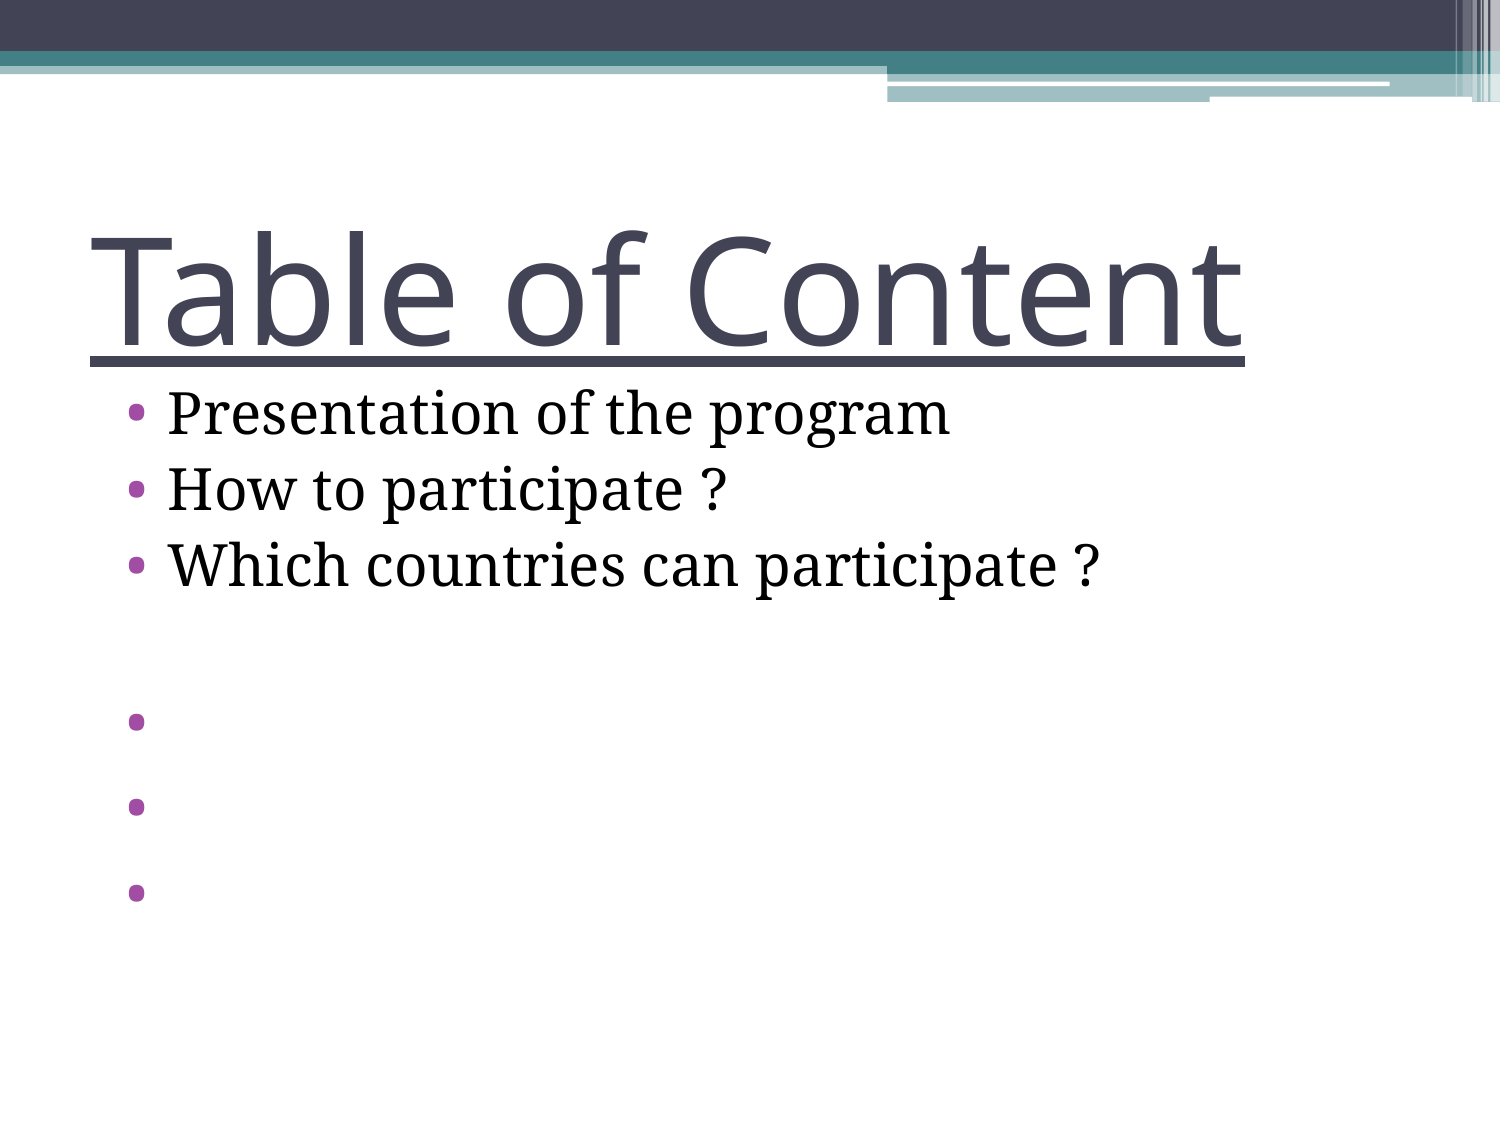

# Table of Content
Presentation of the program
How to participate ?
Which countries can participate ?